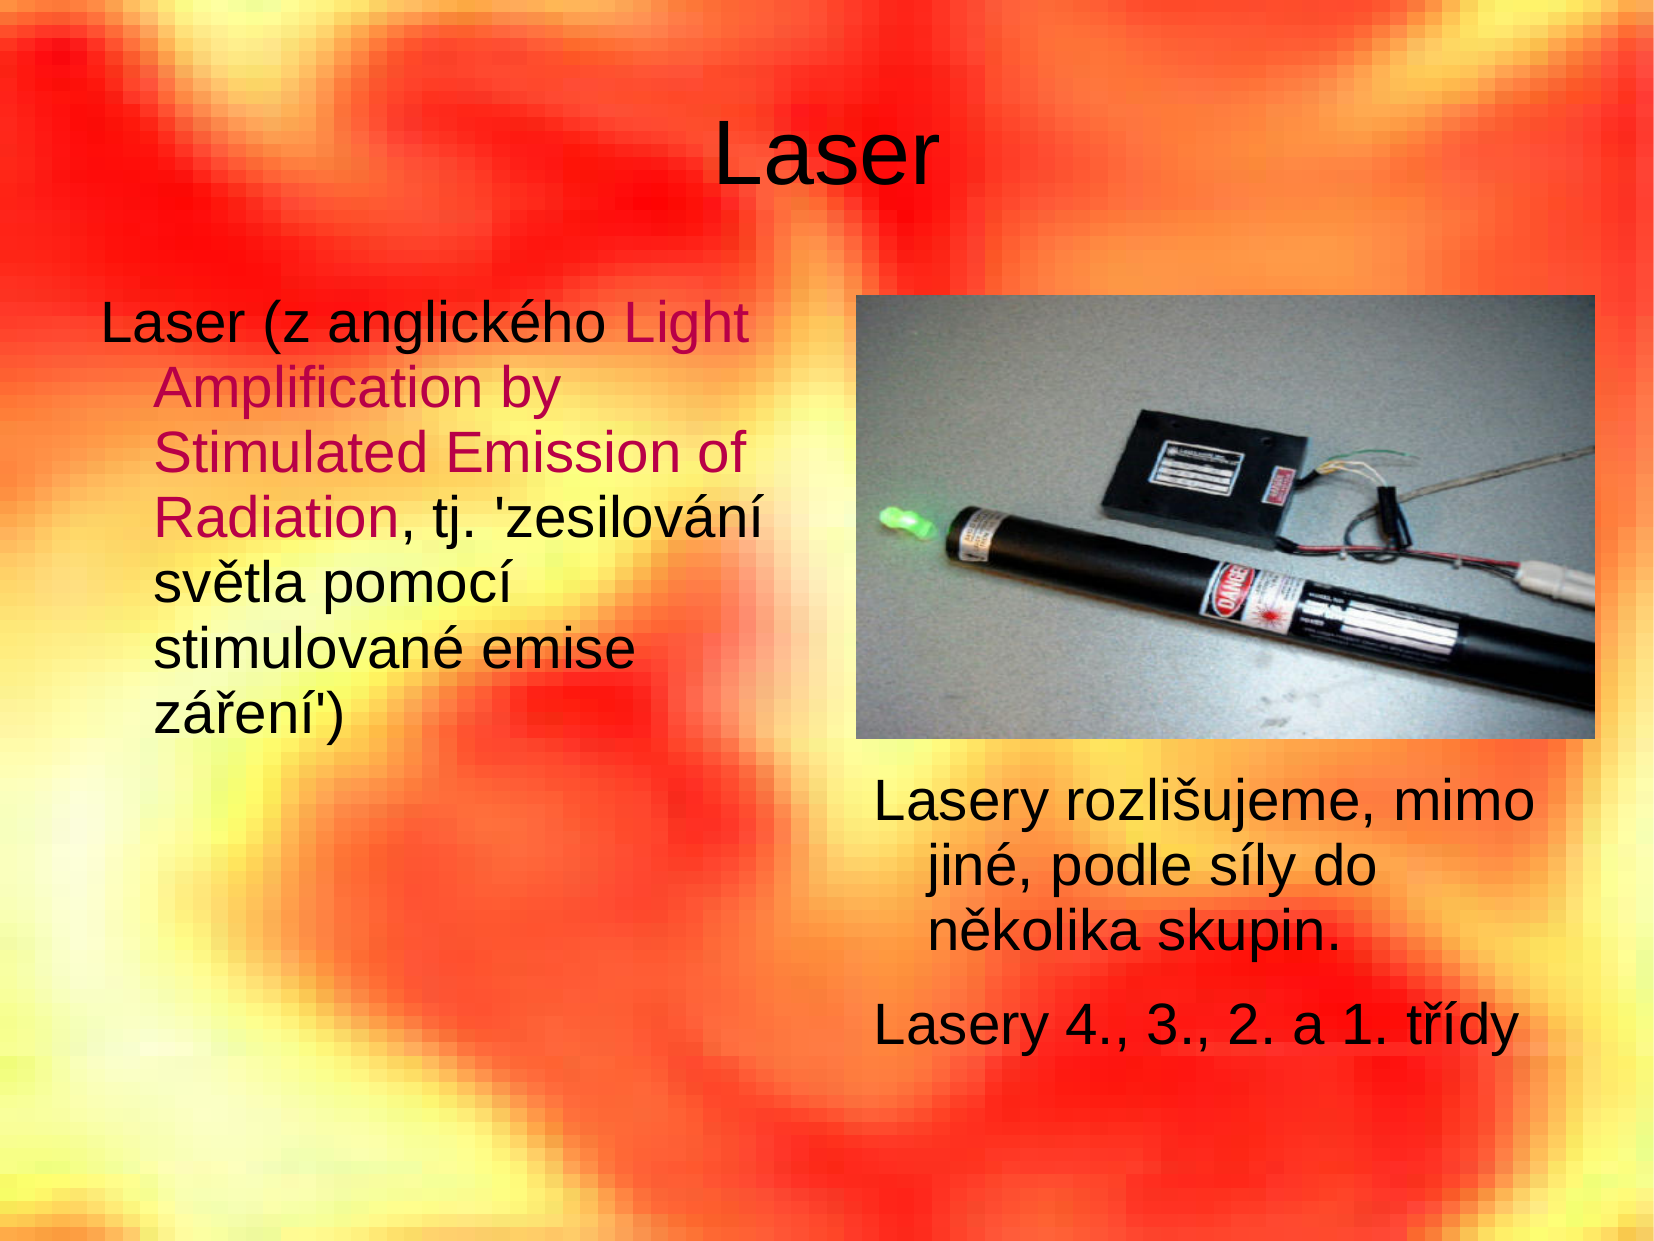

# Laser
Laser (z anglického Light Amplification by Stimulated Emission of Radiation, tj. 'zesilování světla pomocí stimulované emise záření')
Lasery rozlišujeme, mimo jiné, podle síly do několika skupin.
Lasery 4., 3., 2. a 1. třídy